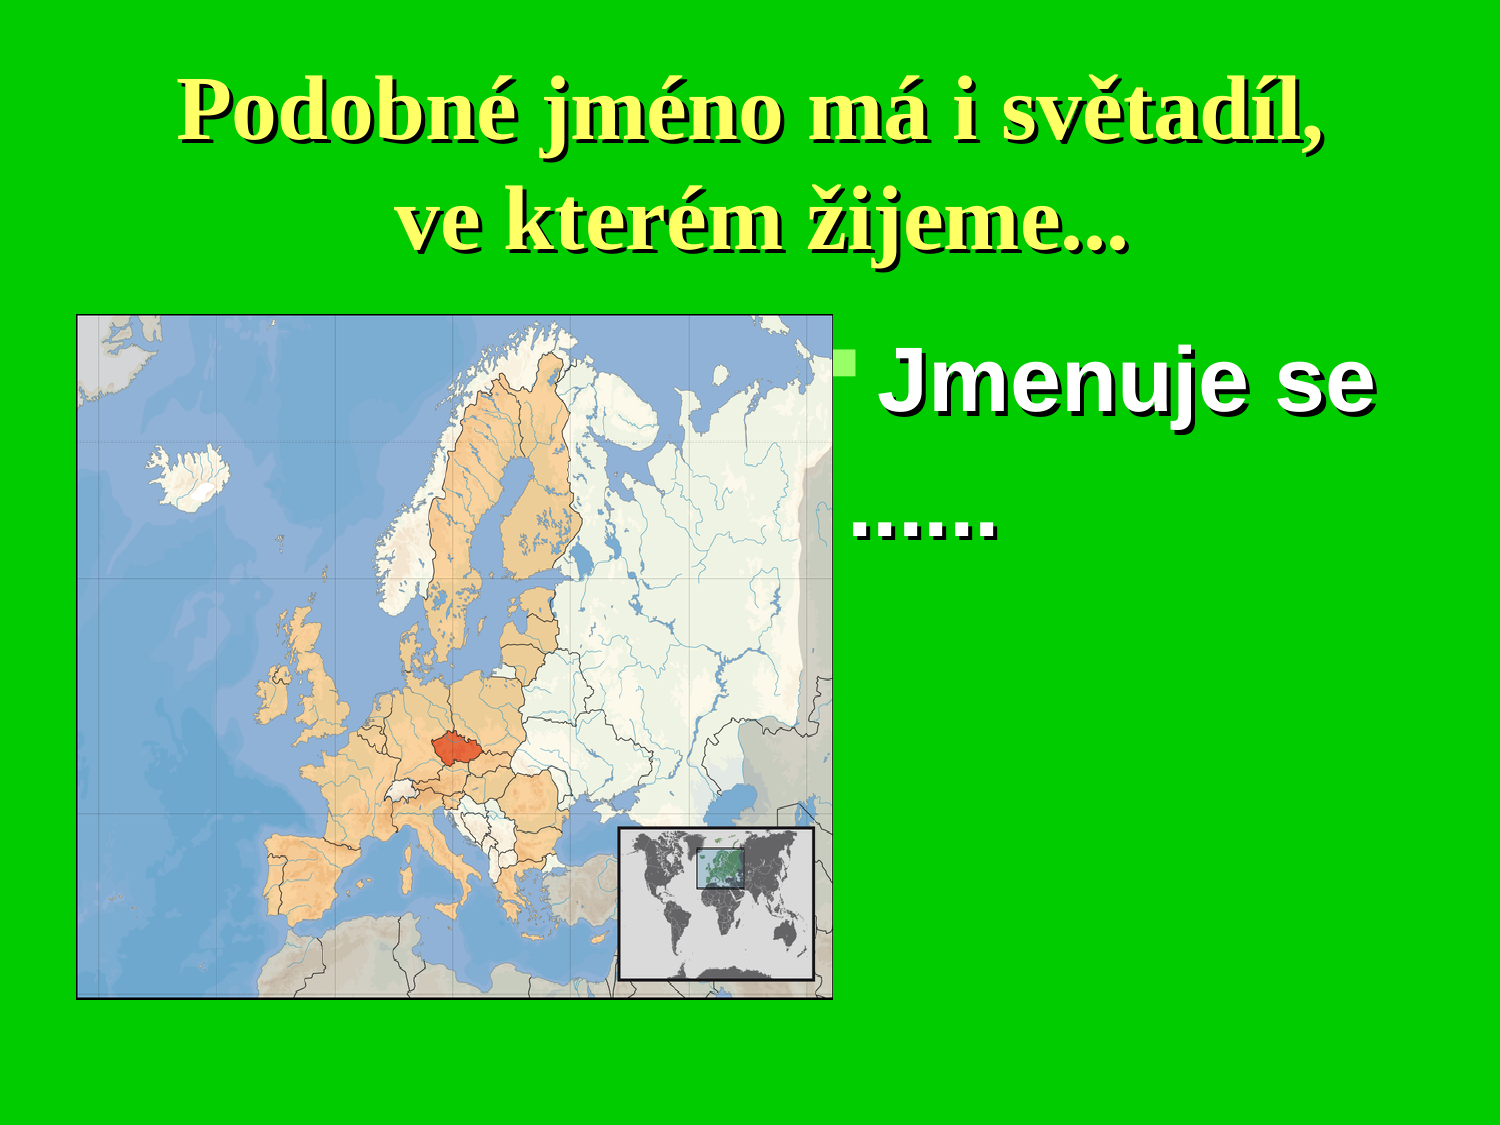

# Podobné jméno má i světadíl, ve kterém žijeme...
Jmenuje se
 ......